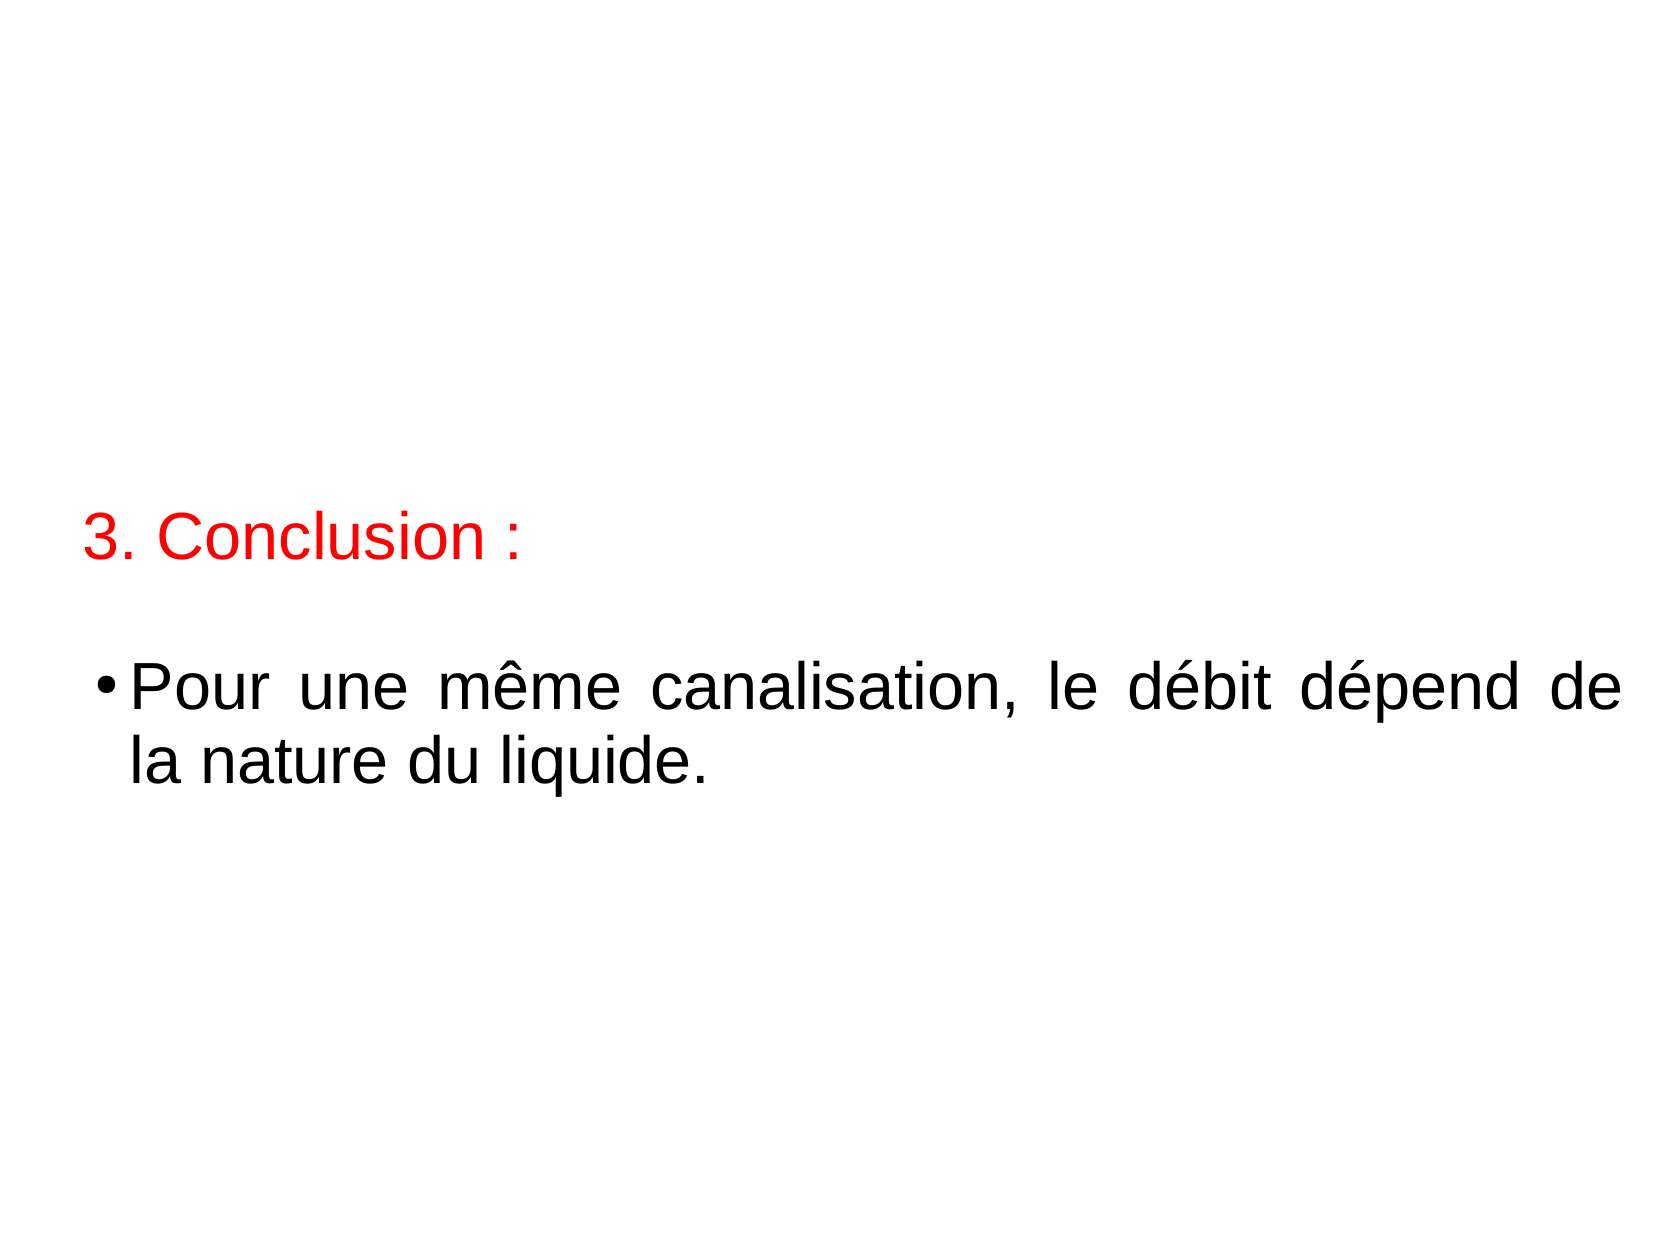

# 3. Conclusion :
Pour une même canalisation, le débit dépend de la nature du liquide.